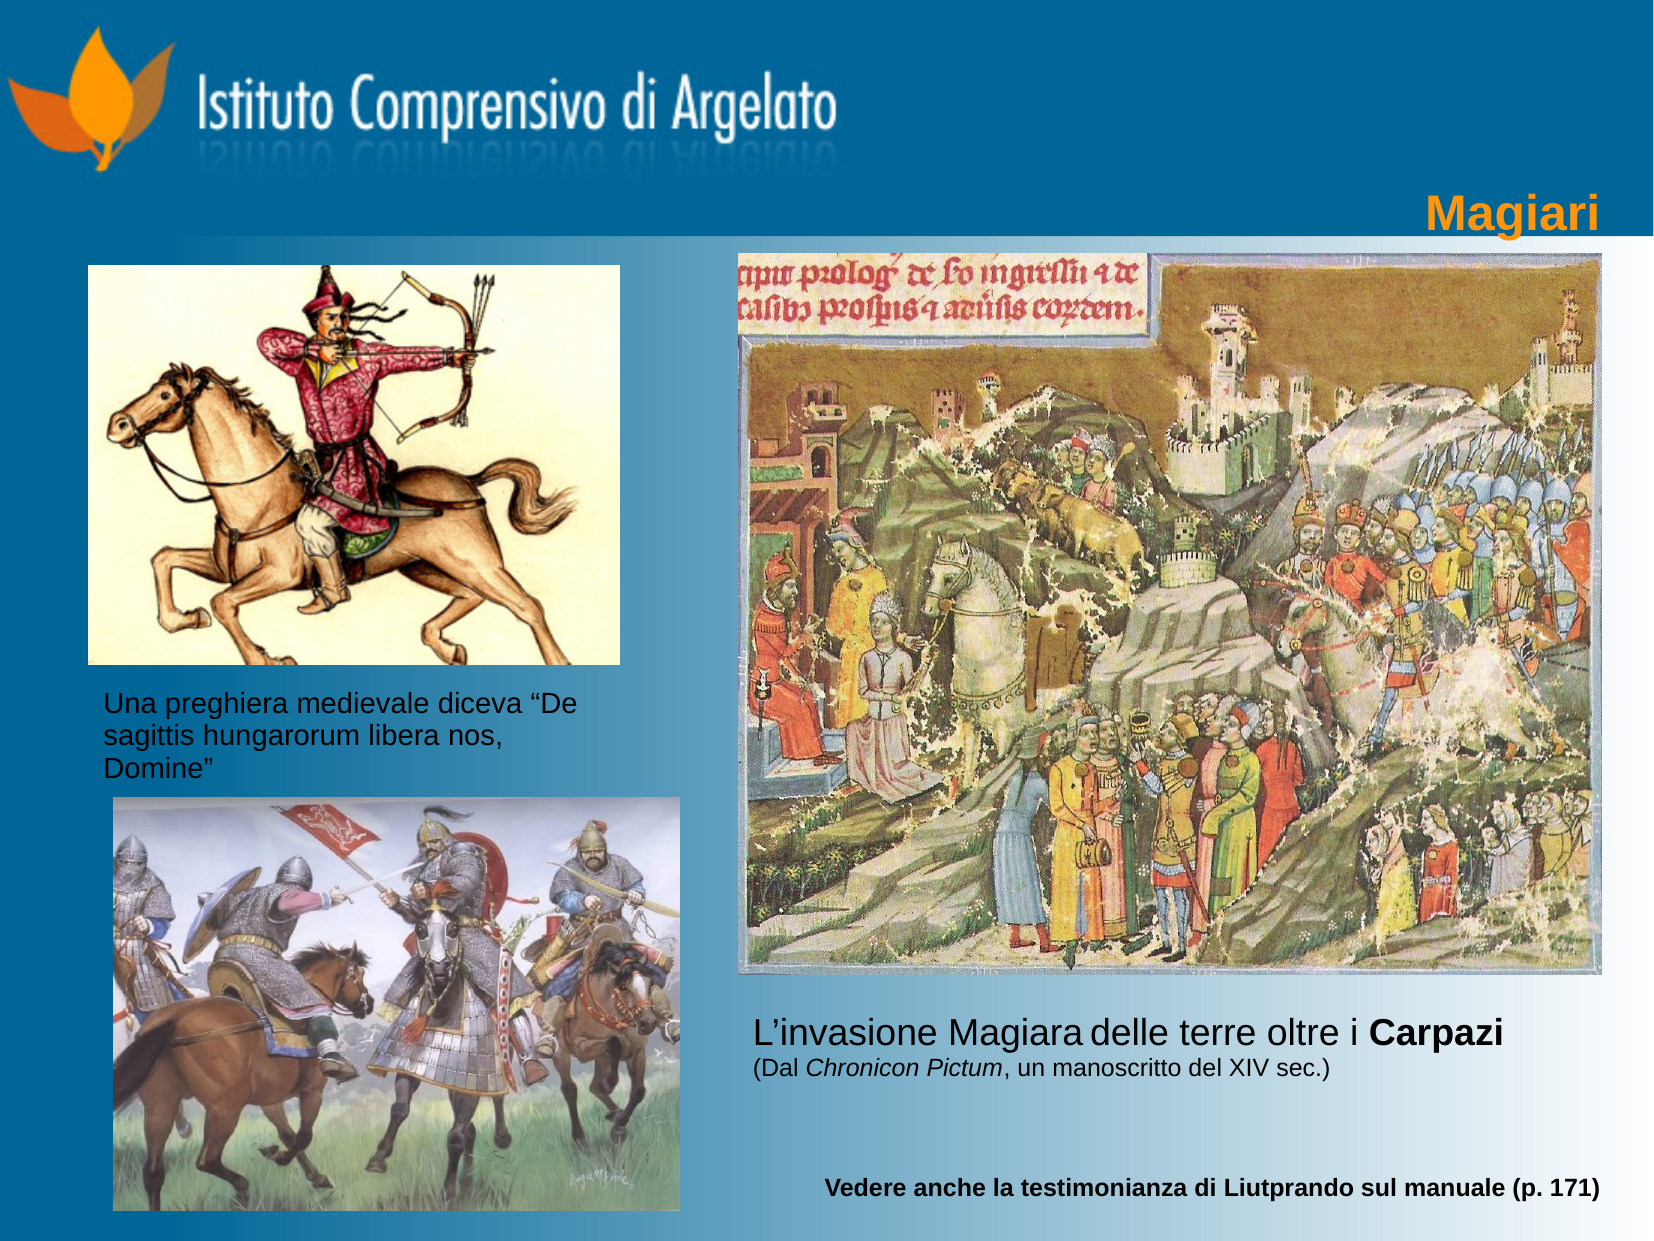

# Magiari
Una preghiera medievale diceva “De sagittis hungarorum libera nos, Domine”
L’invasione Magiara delle terre oltre i Carpazi
(Dal Chronicon Pictum, un manoscritto del XIV sec.)
Vedere anche la testimonianza di Liutprando sul manuale (p. 171)